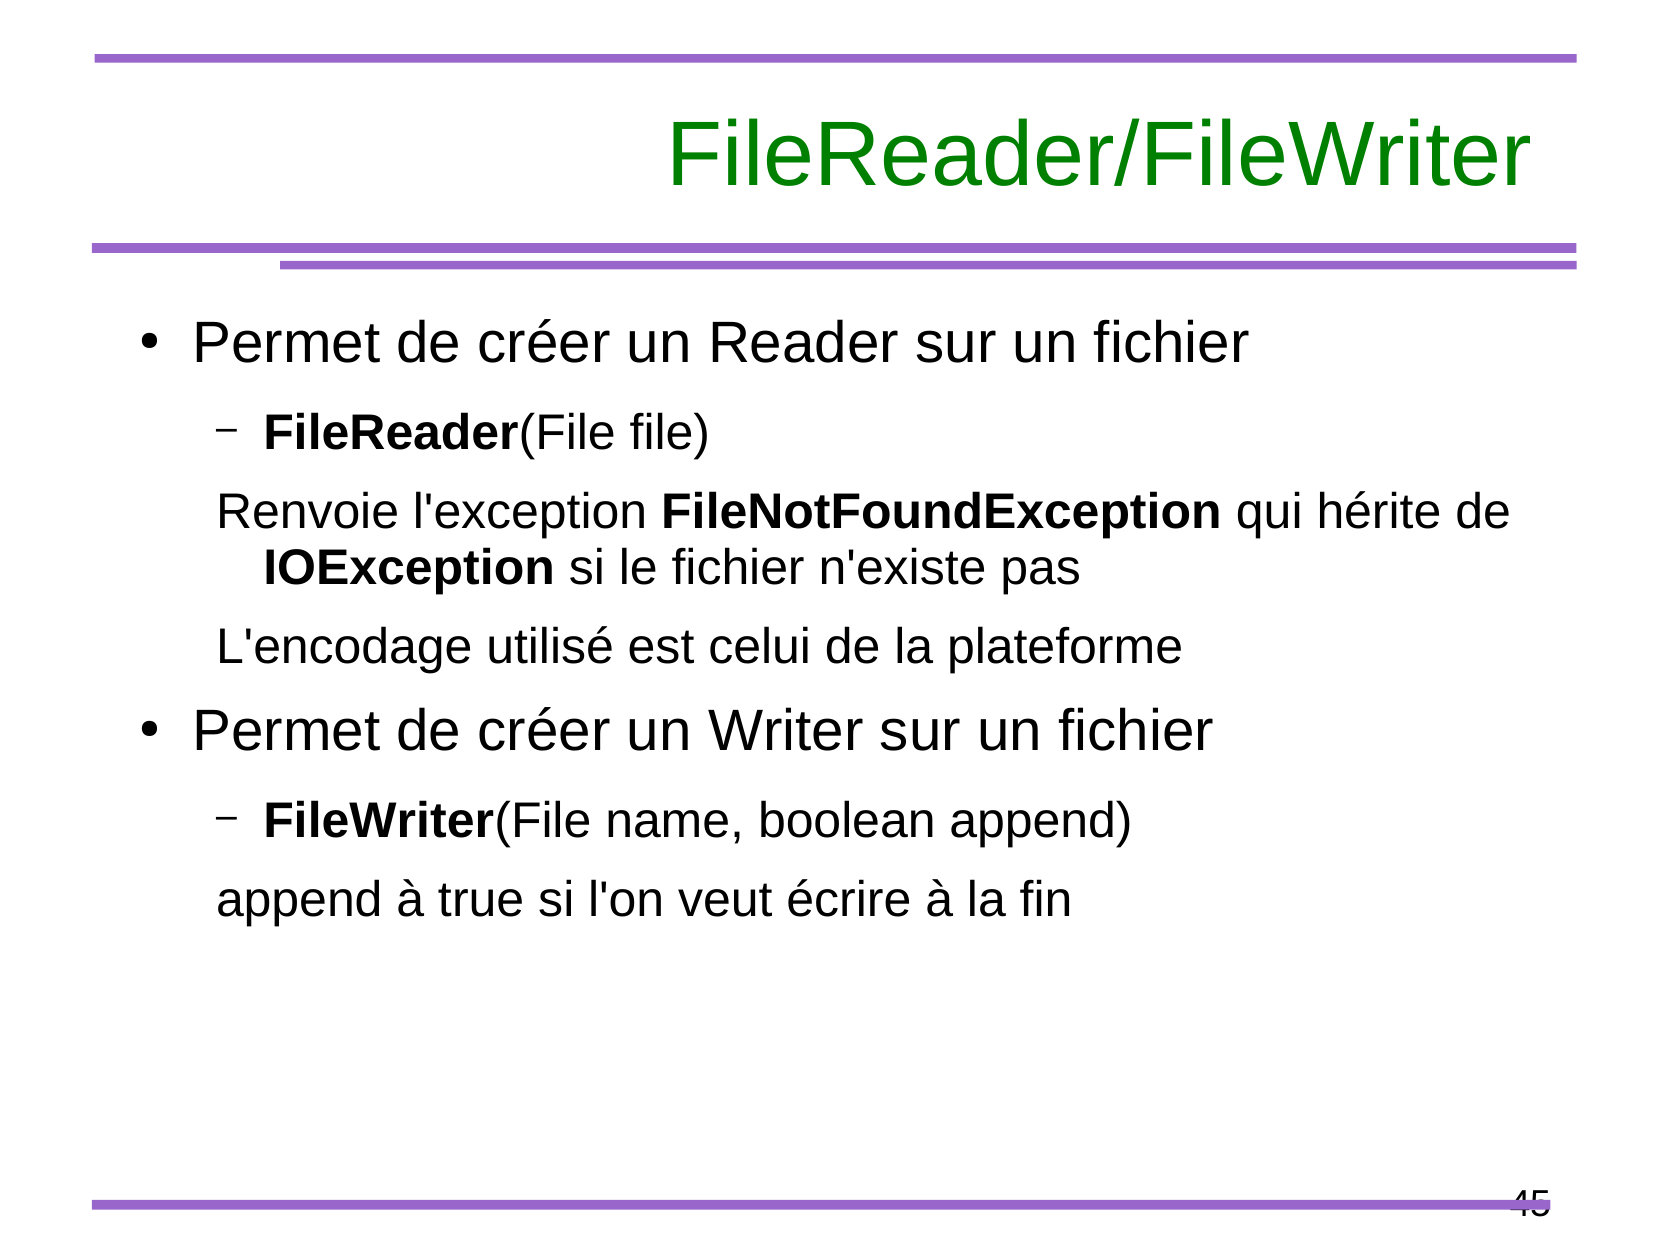

# FileReader/FileWriter
Permet de créer un Reader sur un fichier
FileReader(File file)
Renvoie l'exception FileNotFoundException qui hérite de IOException si le fichier n'existe pas
L'encodage utilisé est celui de la plateforme
Permet de créer un Writer sur un fichier
FileWriter(File name, boolean append)
append à true si l'on veut écrire à la fin